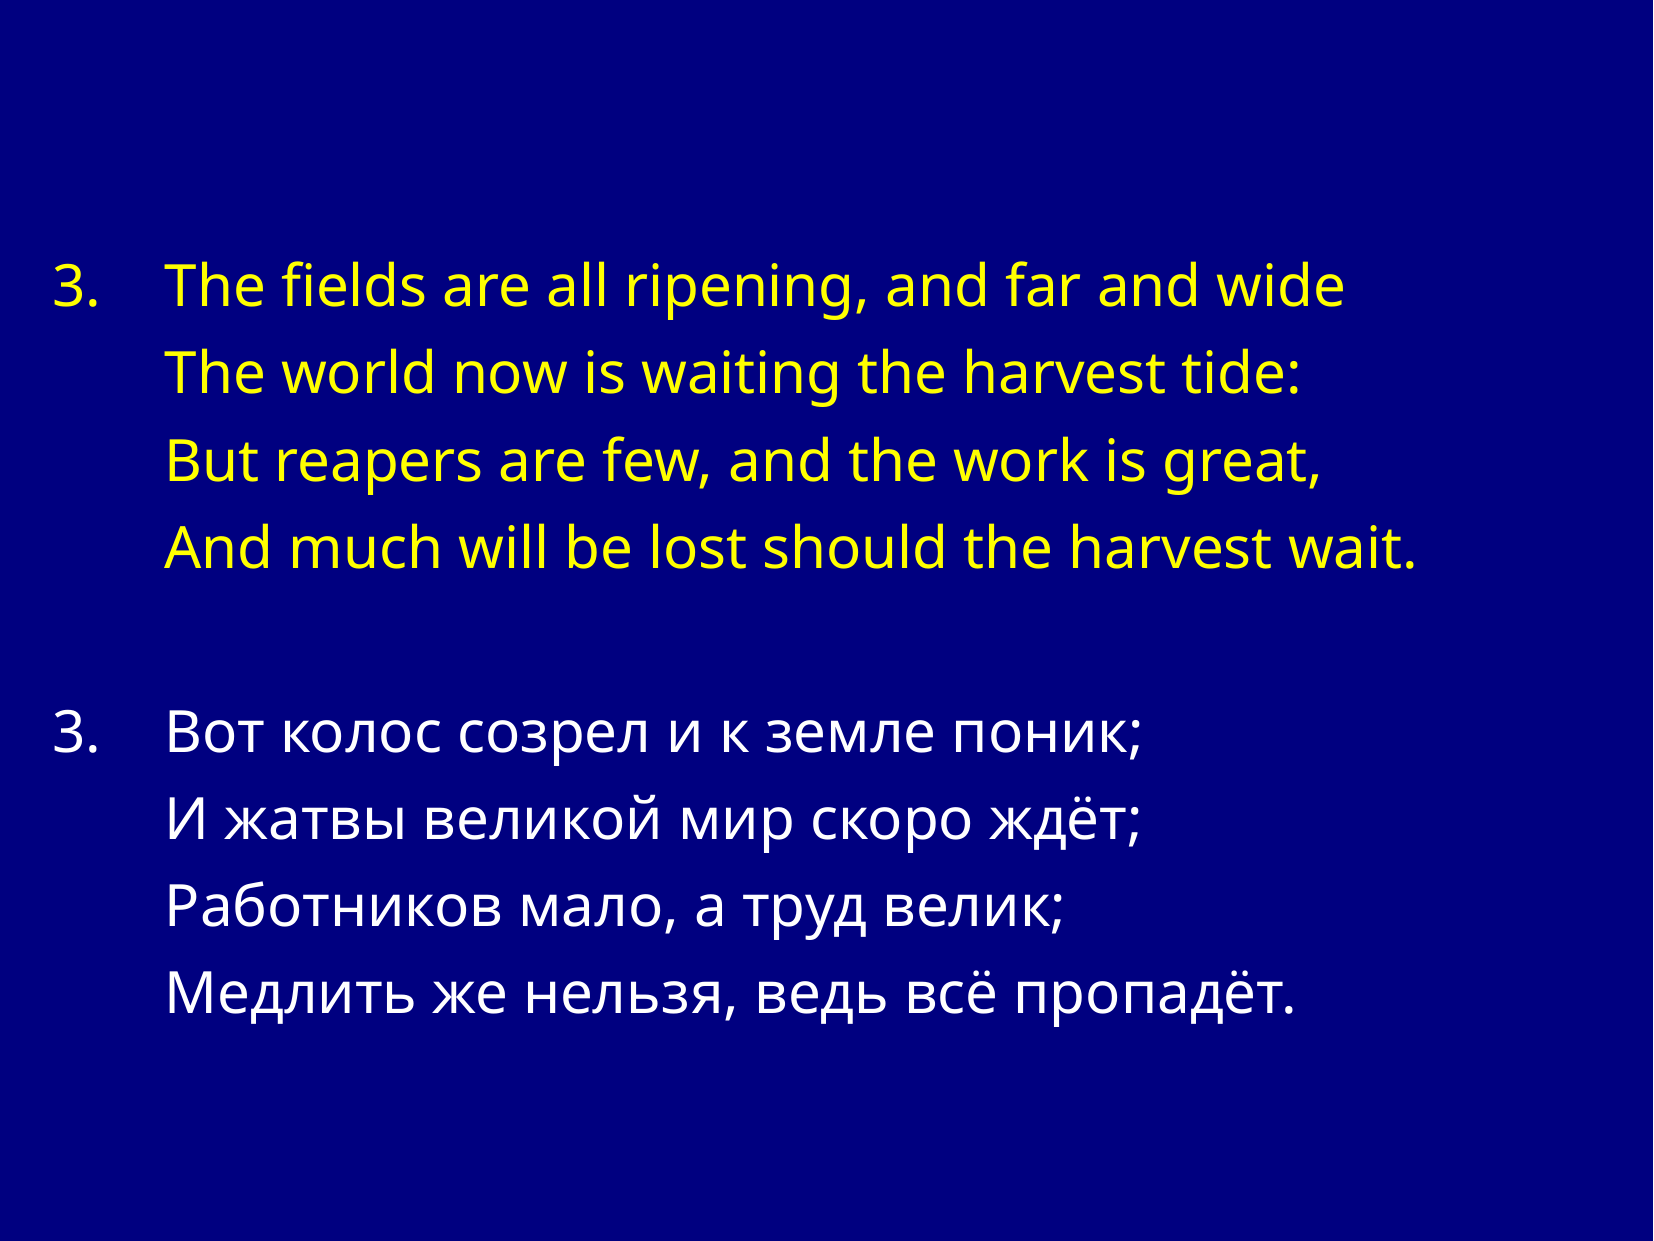

3.	The fields are all ripening, and far and wide
	The world now is waiting the harvest tide:
	But reapers are few, and the work is great,
	And much will be lost should the harvest wait.
3.	Вот колос созрел и к земле поник;
	И жатвы великой мир скоро ждёт;
	Работников мало, а труд велик;
	Медлить же нельзя, ведь всё пропадёт.